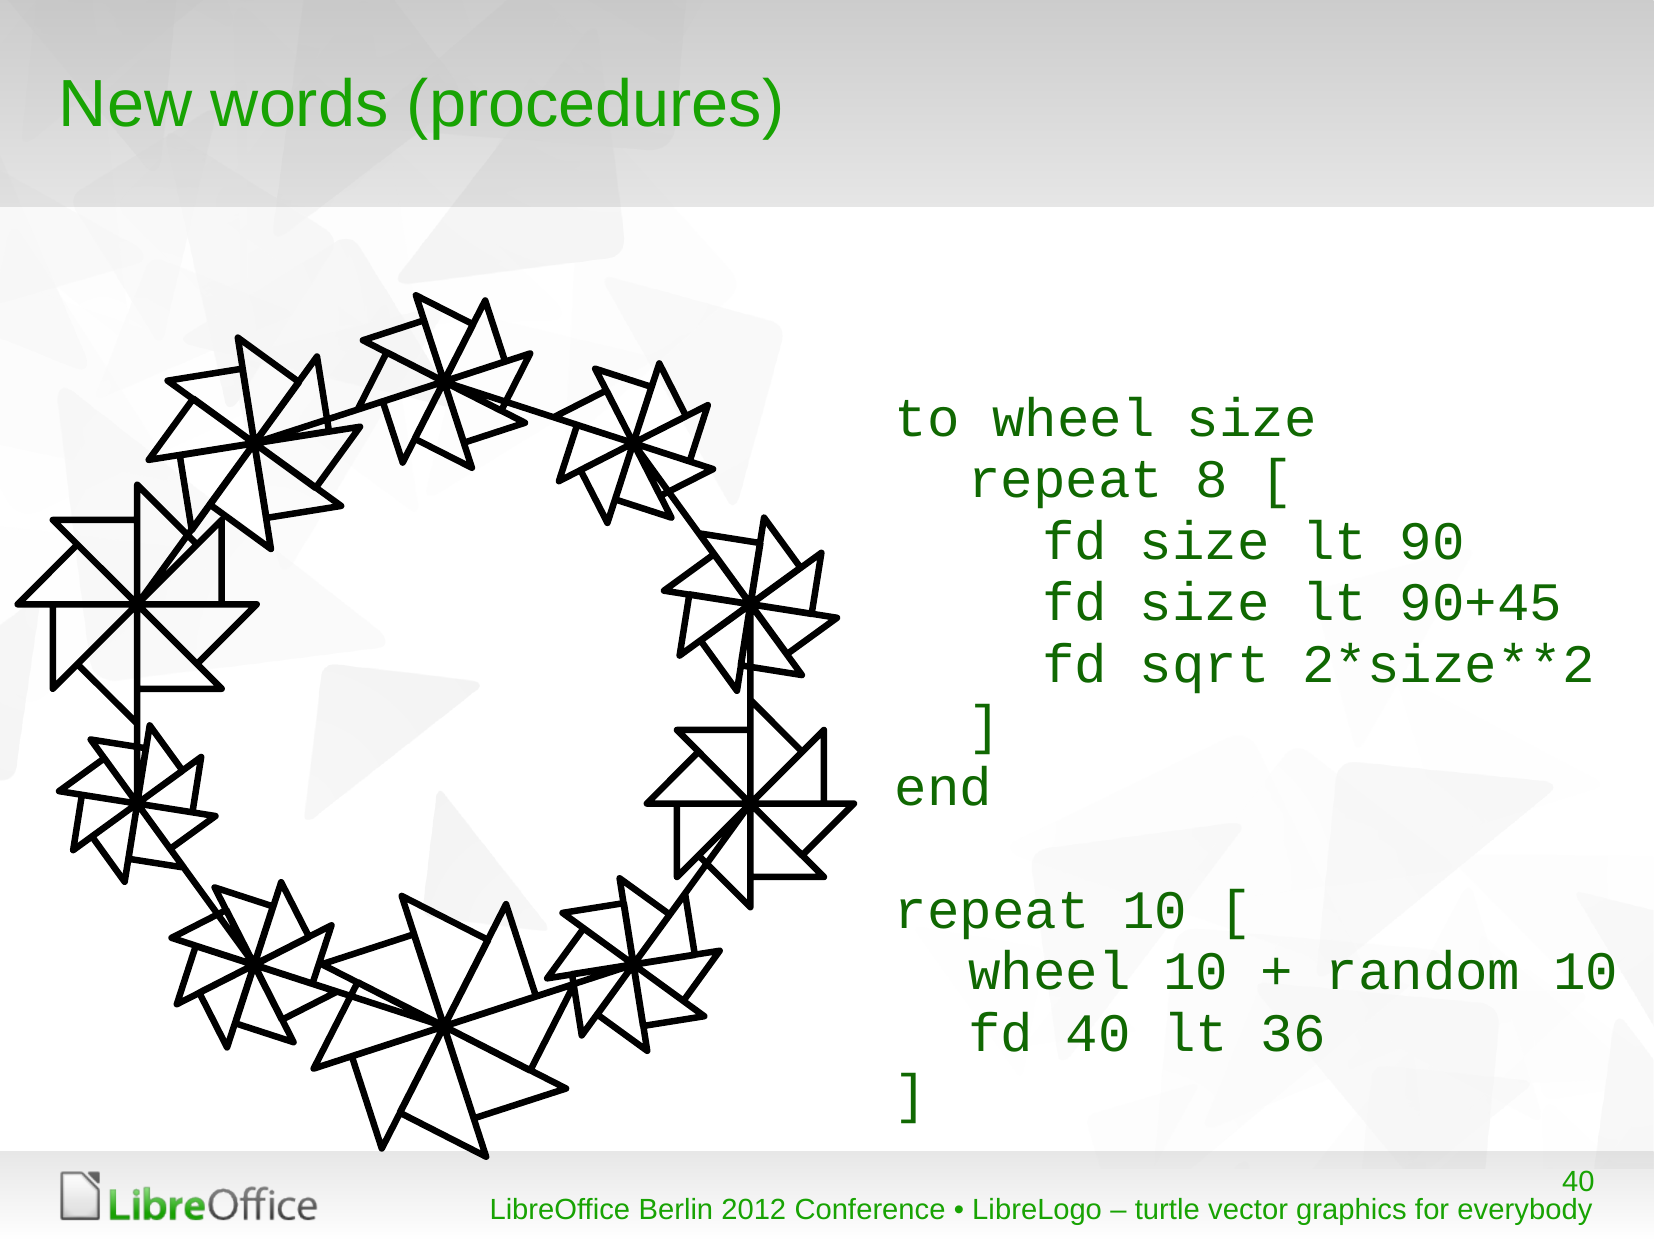

# New words (procedures)
to wheel size
	repeat 8 [
		fd size lt 90
		fd size lt 90+45
		fd sqrt 2*size**2
	]
end
repeat 10 [
	wheel 10 + random 10
	fd 40 lt 36
]
40
LibreOffice Berlin 2012 Conference • LibreLogo – turtle vector graphics for everybody